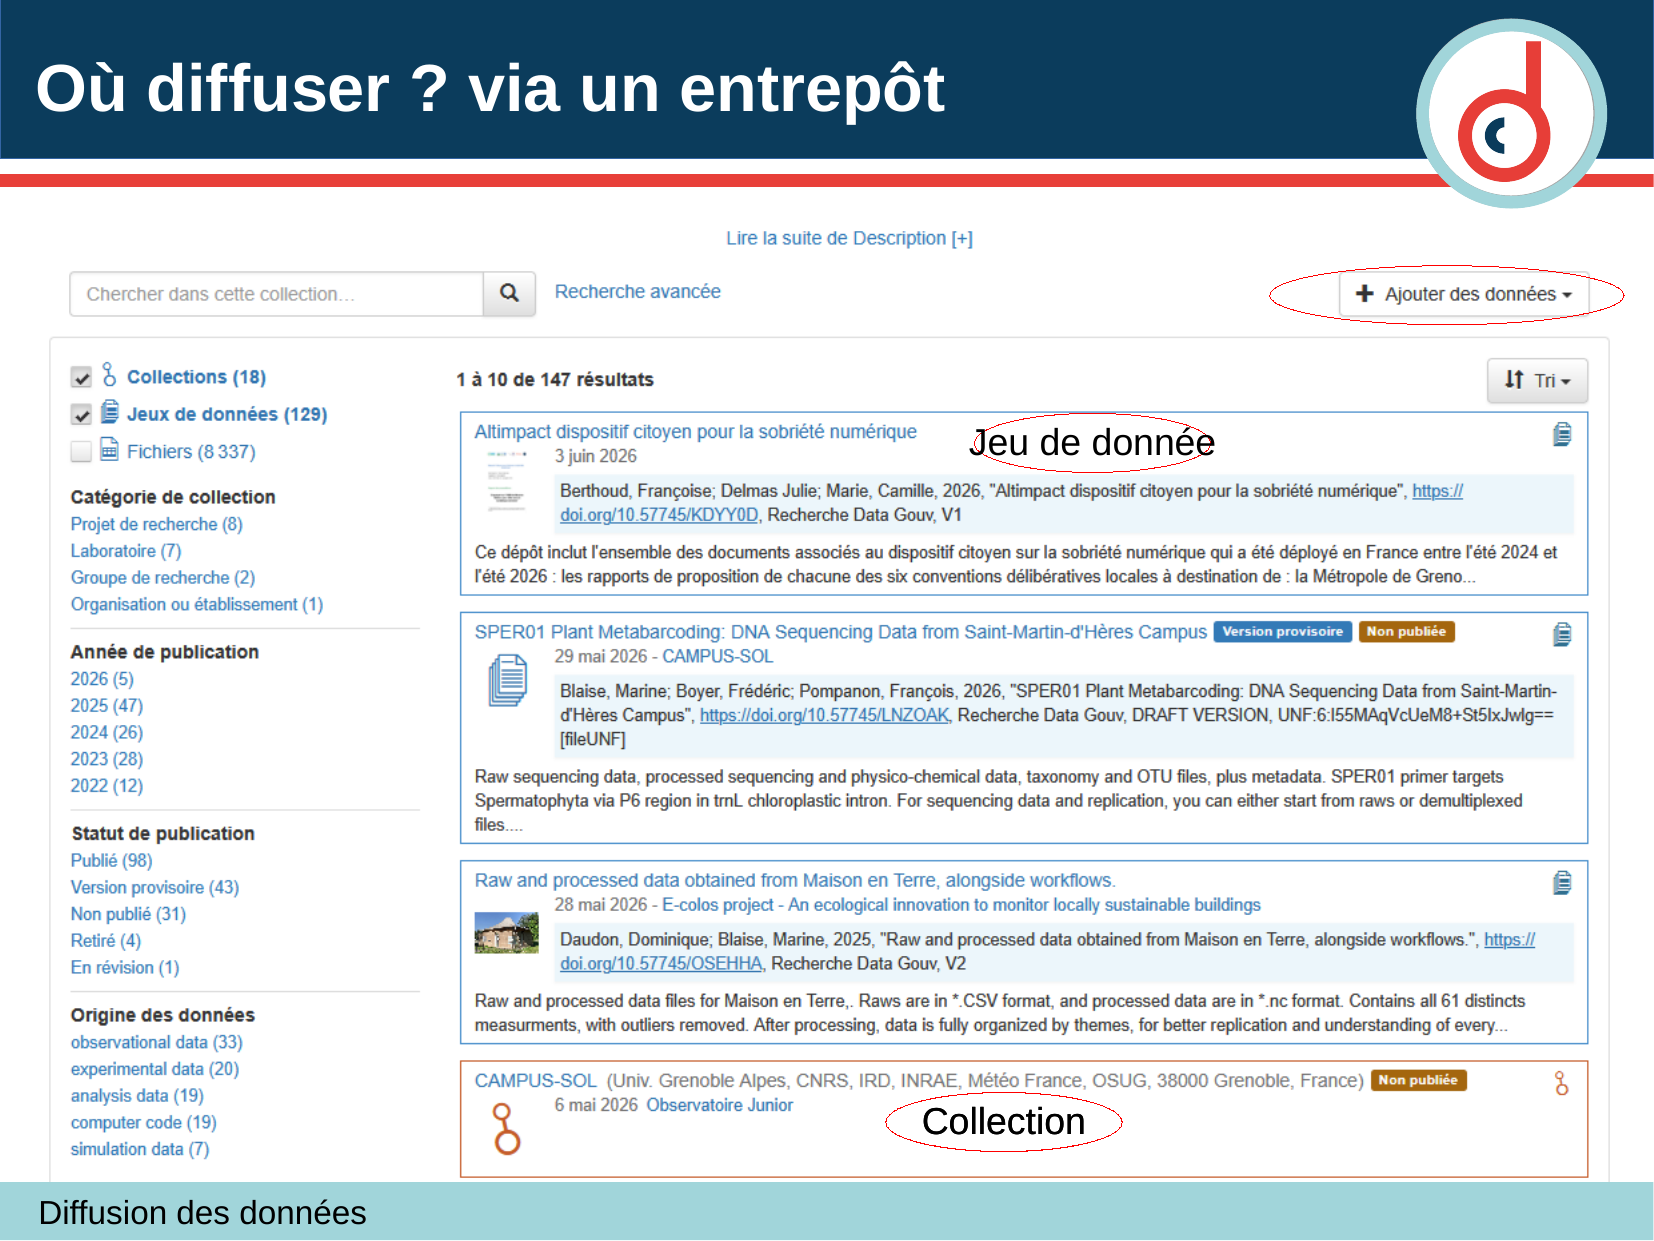

# Où diffuser ? via un entrepôt
Jeu de donnée
Collection
Collection
Diffusion des données